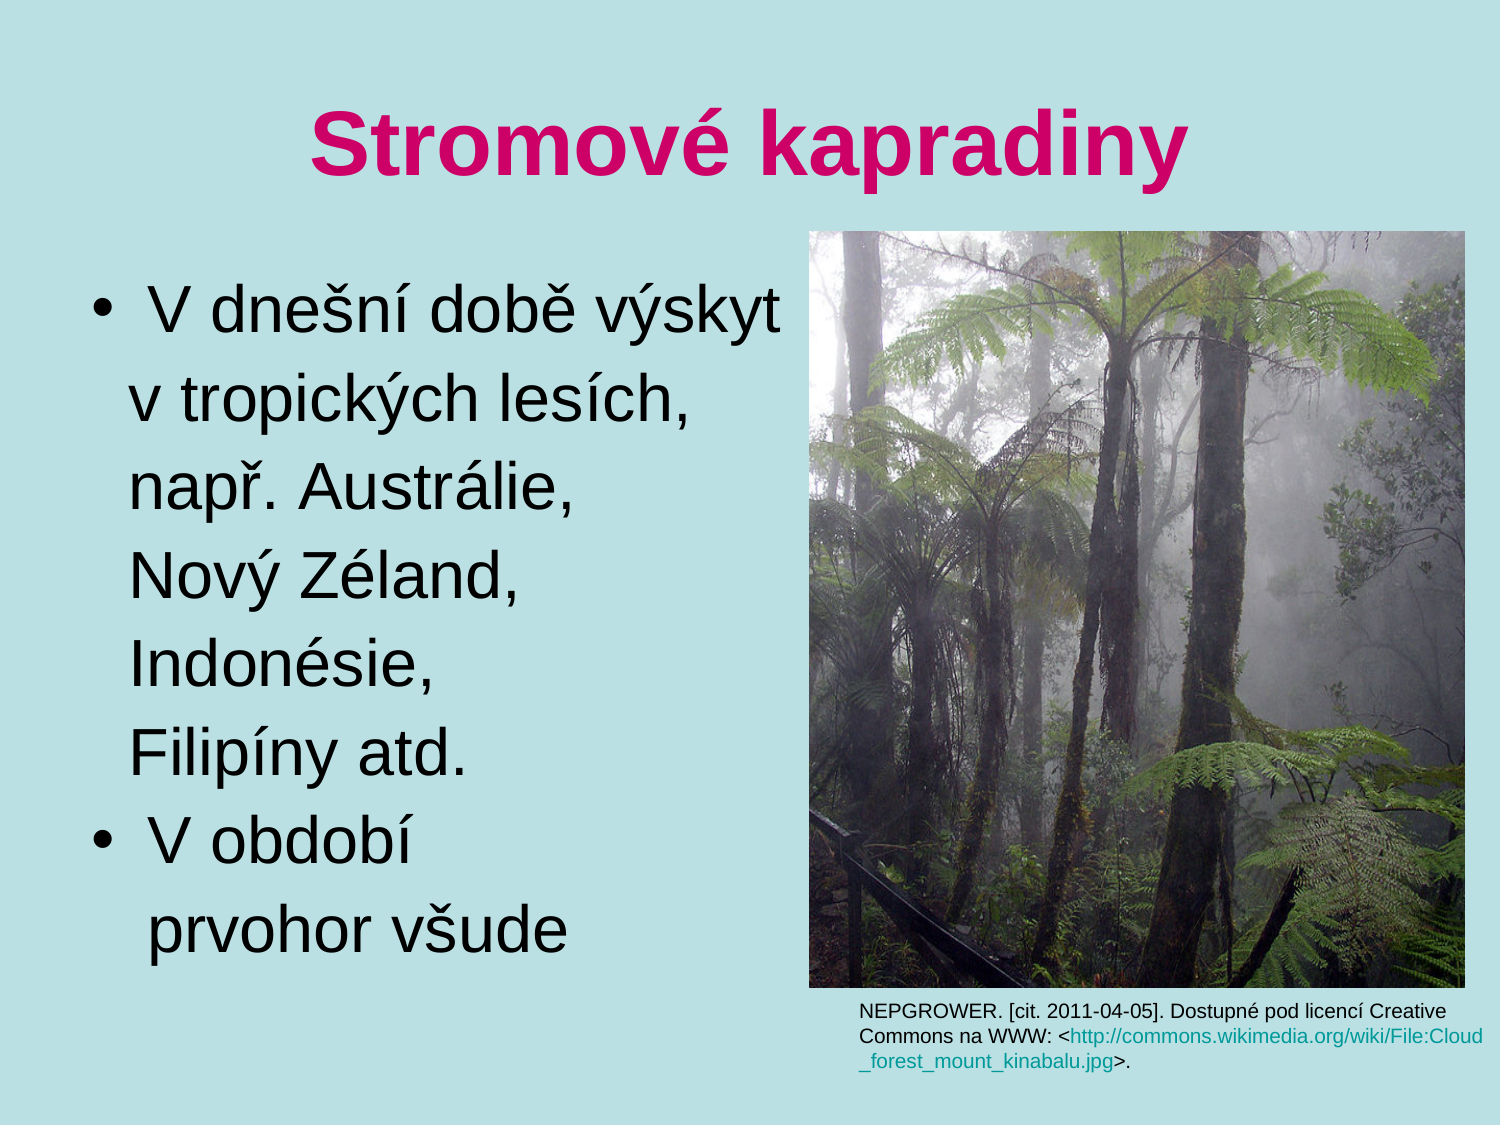

# Stromové kapradiny
V dnešní době výskyt
 v tropických lesích,
 např. Austrálie,
 Nový Zéland,
 Indonésie,
 Filipíny atd.
V období
 prvohor všude
NEPGROWER. [cit. 2011-04-05]. Dostupné pod licencí Creative Commons na WWW: <http://commons.wikimedia.org/wiki/File:Cloud_forest_mount_kinabalu.jpg>.